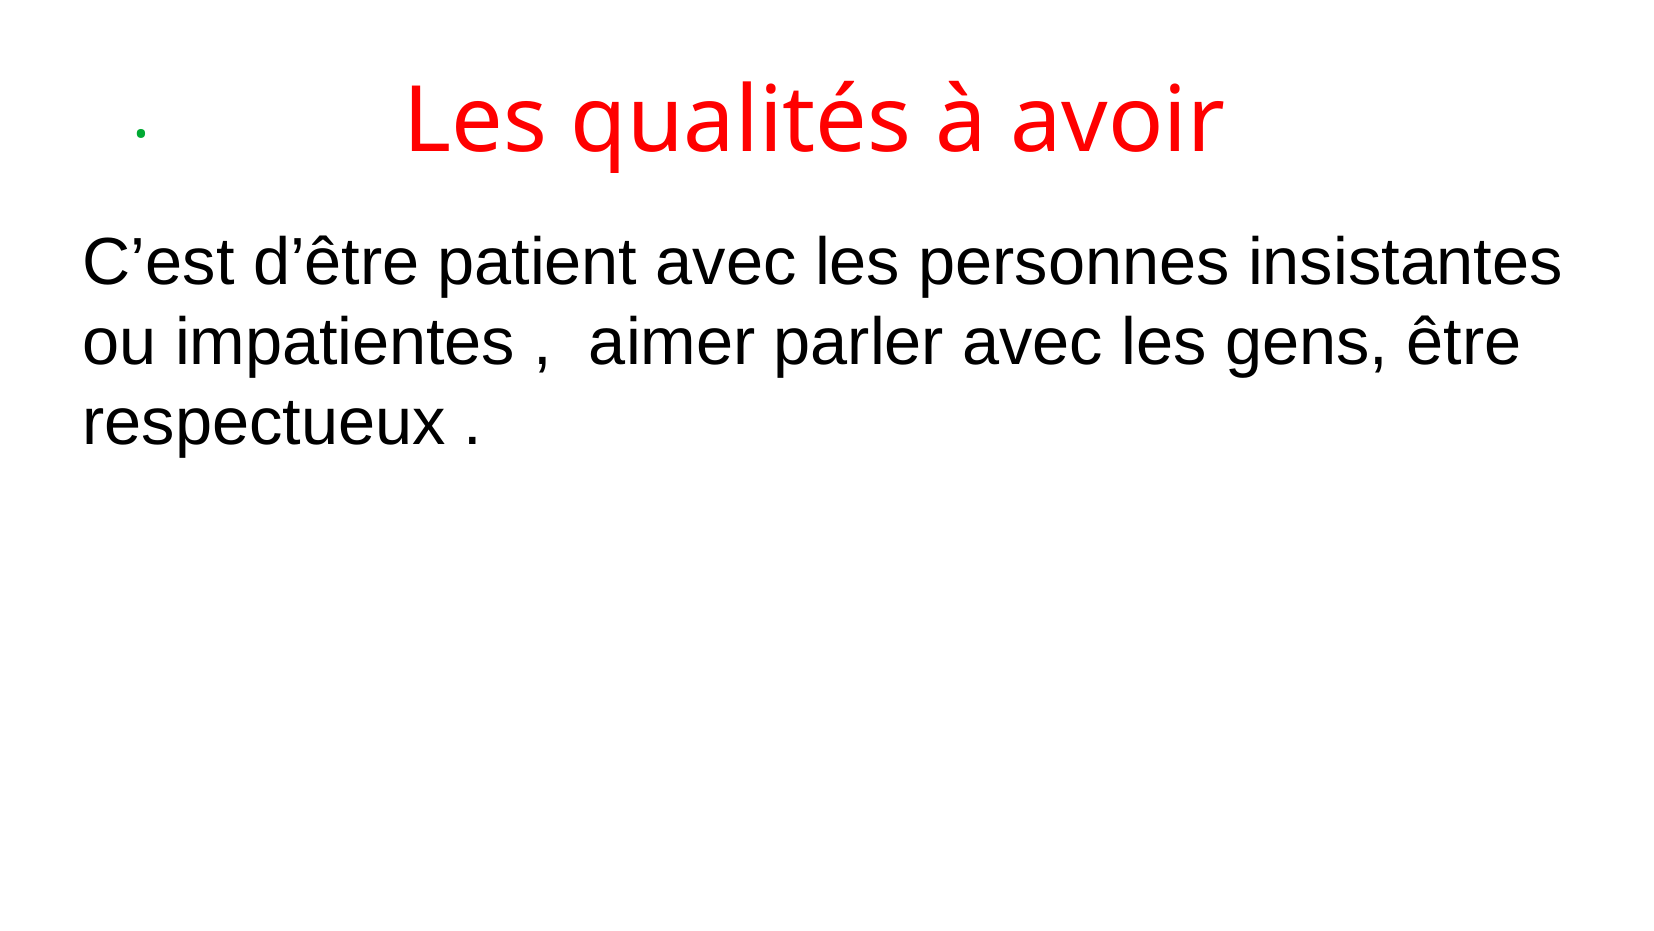

# Les qualités à avoir
.
C’est d’être patient avec les personnes insistantes ou impatientes , aimer parler avec les gens, être respectueux .